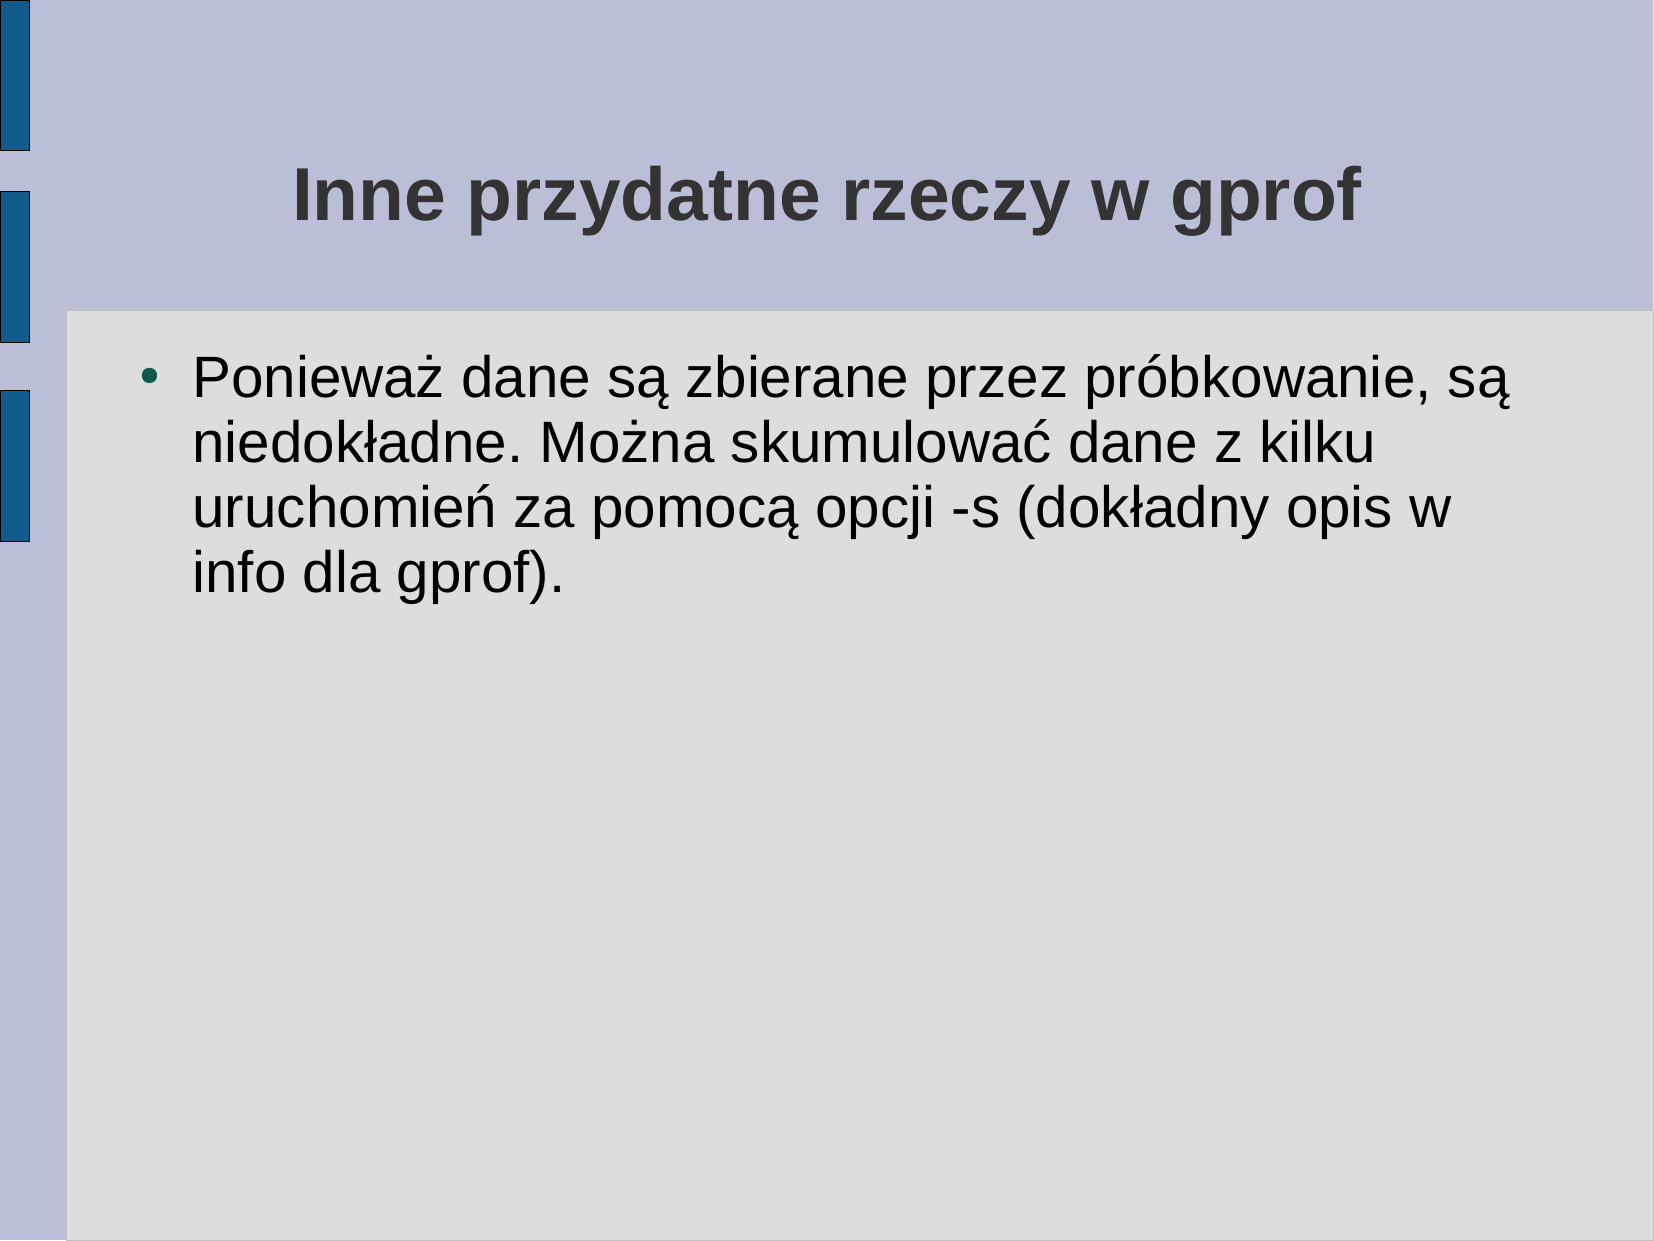

# Inne przydatne rzeczy w gprof
Ponieważ dane są zbierane przez próbkowanie, są niedokładne. Można skumulować dane z kilku uruchomień za pomocą opcji -s (dokładny opis w info dla gprof).